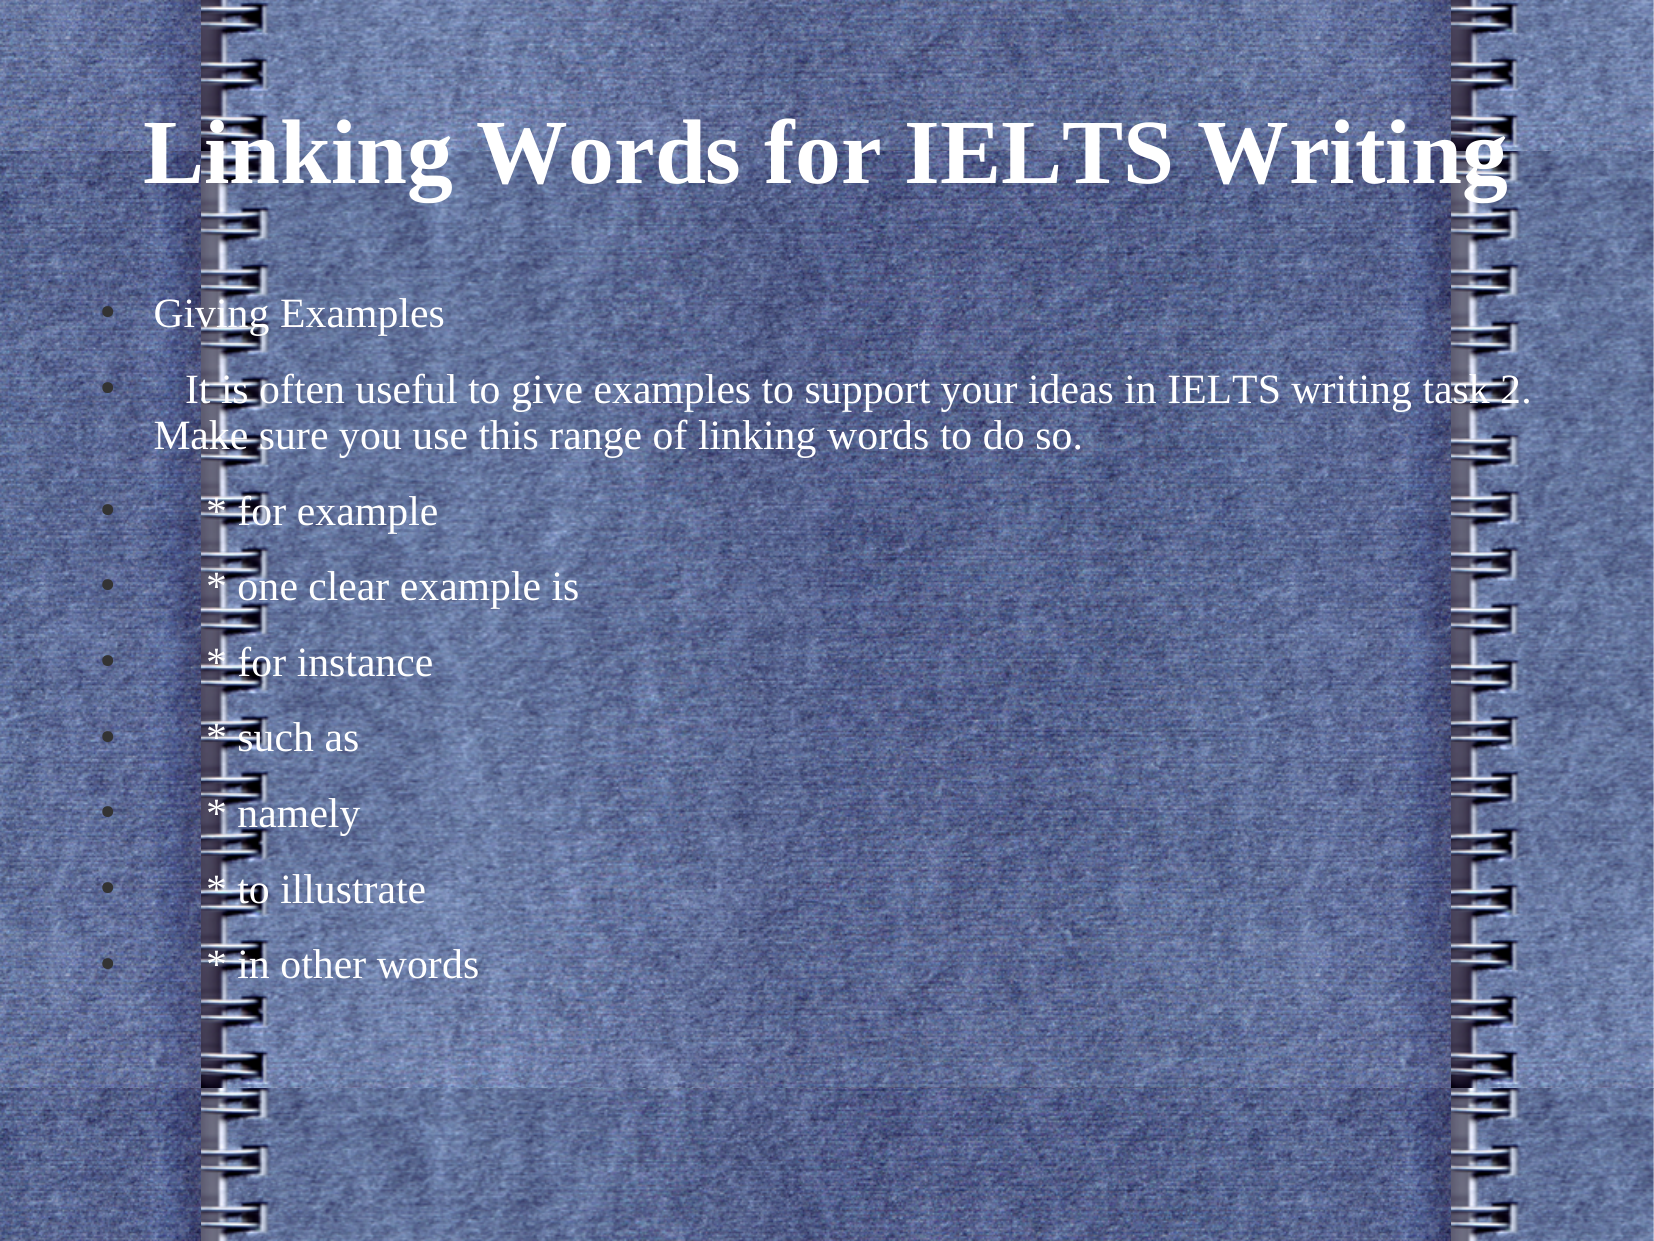

# Linking Words for IELTS Writing
Giving Examples
 It is often useful to give examples to support your ideas in IELTS writing task 2. Make sure you use this range of linking words to do so.
 * for example
 * one clear example is
 * for instance
 * such as
 * namely
 * to illustrate
 * in other words